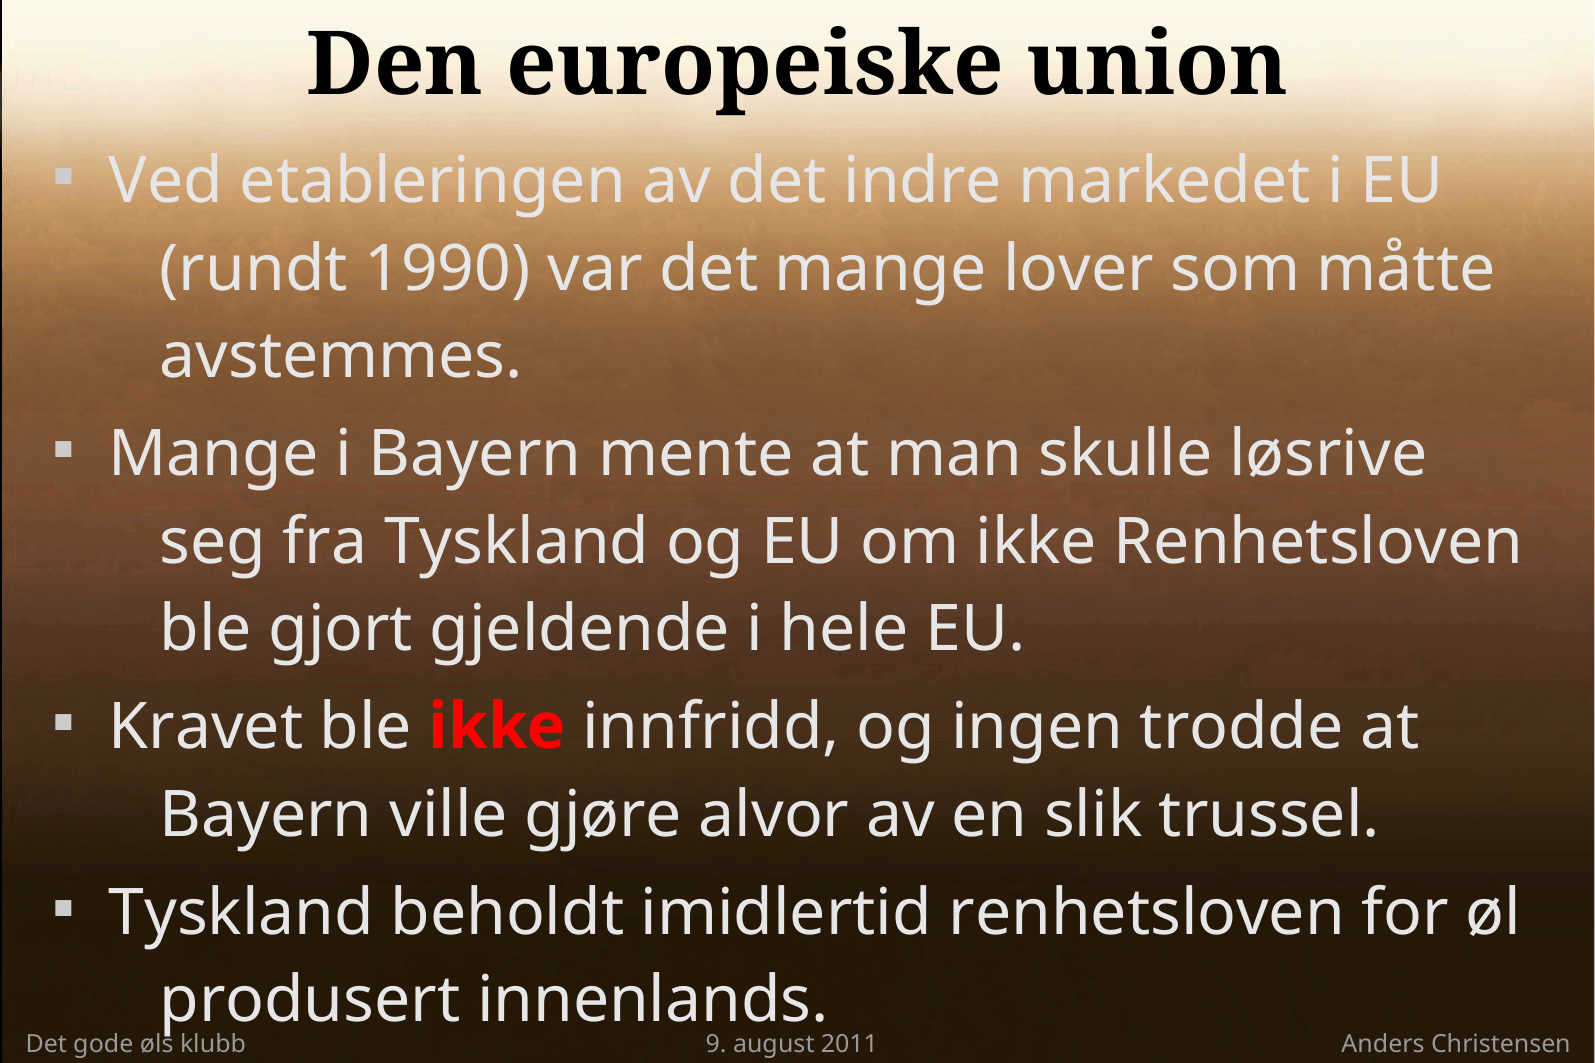

# Den europeiske union
Ved etableringen av det indre markedet i EU (rundt 1990) var det mange lover som måtte avstemmes.
Mange i Bayern mente at man skulle løsrive seg fra Tyskland og EU om ikke Renhetsloven ble gjort gjeldende i hele EU.
Kravet ble ikke innfridd, og ingen trodde at Bayern ville gjøre alvor av en slik trussel.
Tyskland beholdt imidlertid renhetsloven for øl produsert innenlands.